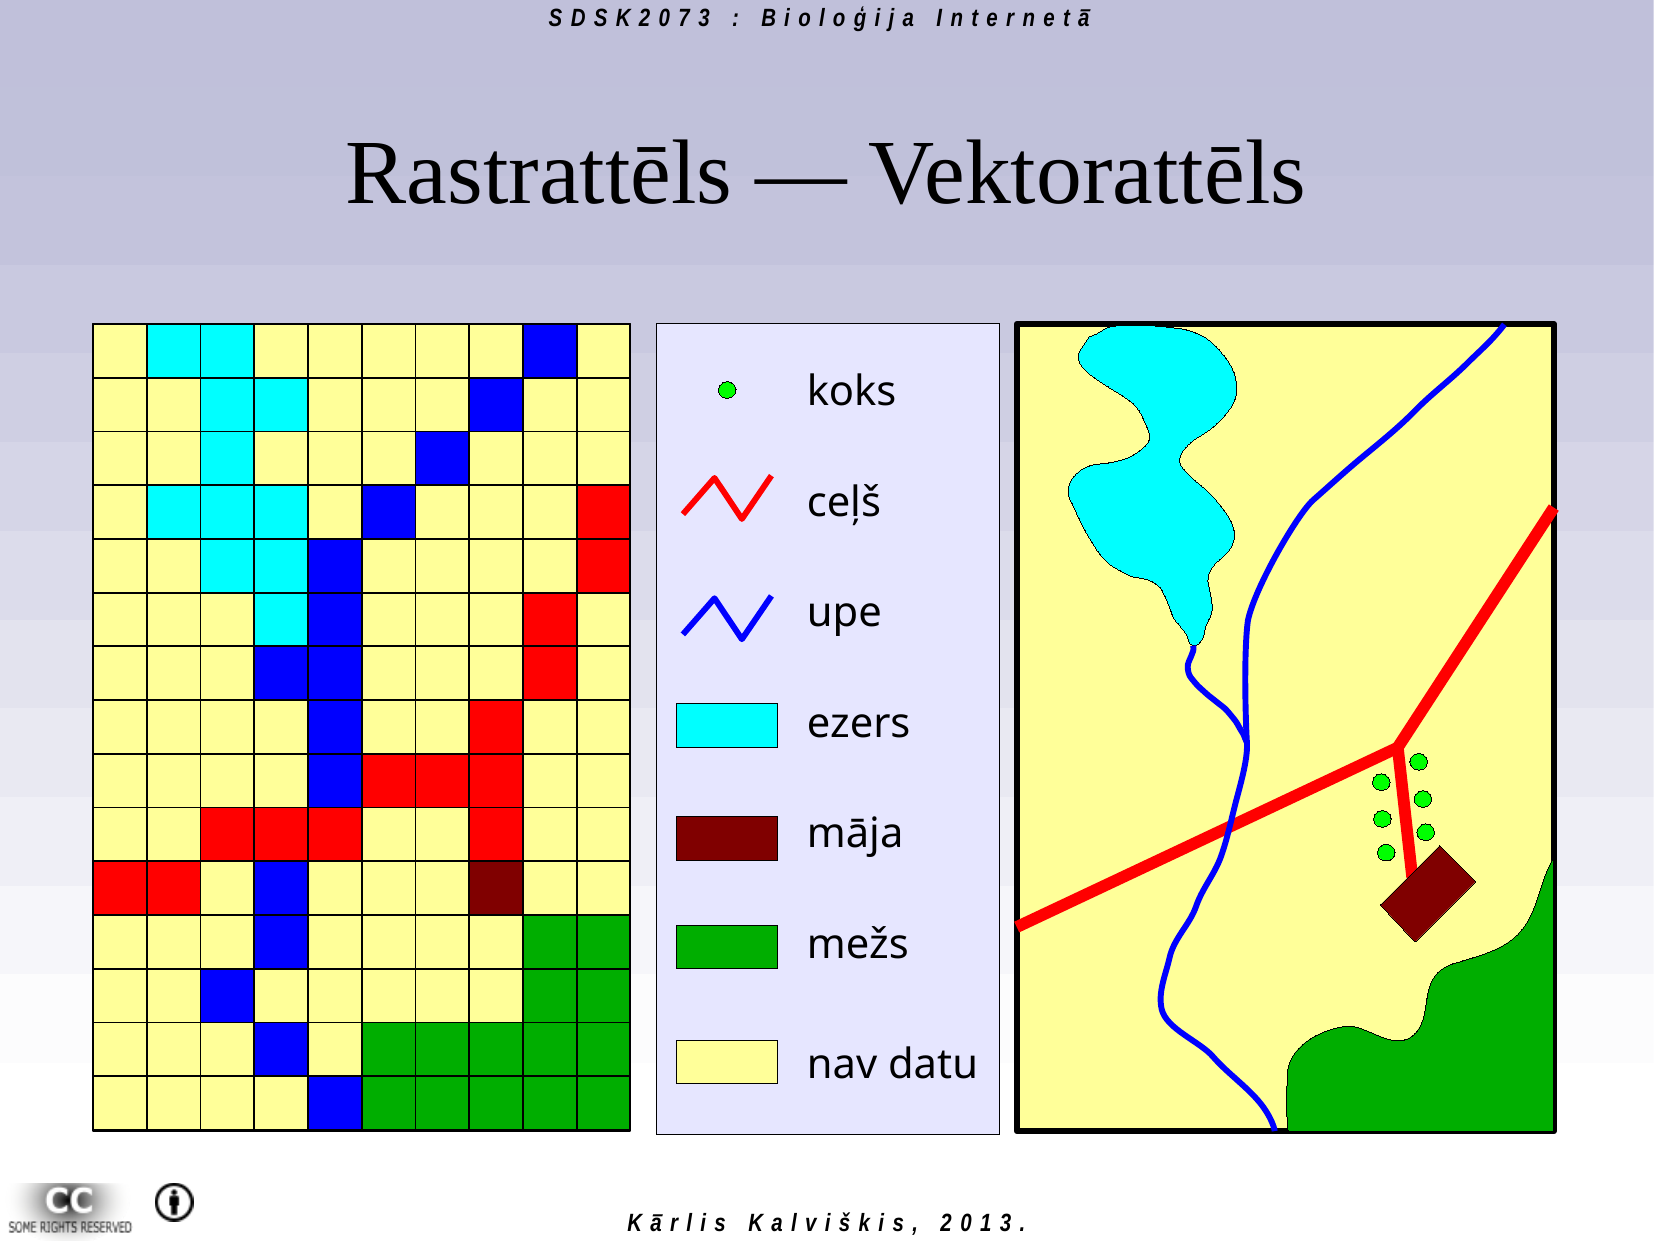

# Rastrattēls — Vektorattēls
koks
ceļš
upe
ezers
māja
mežs
nav datu